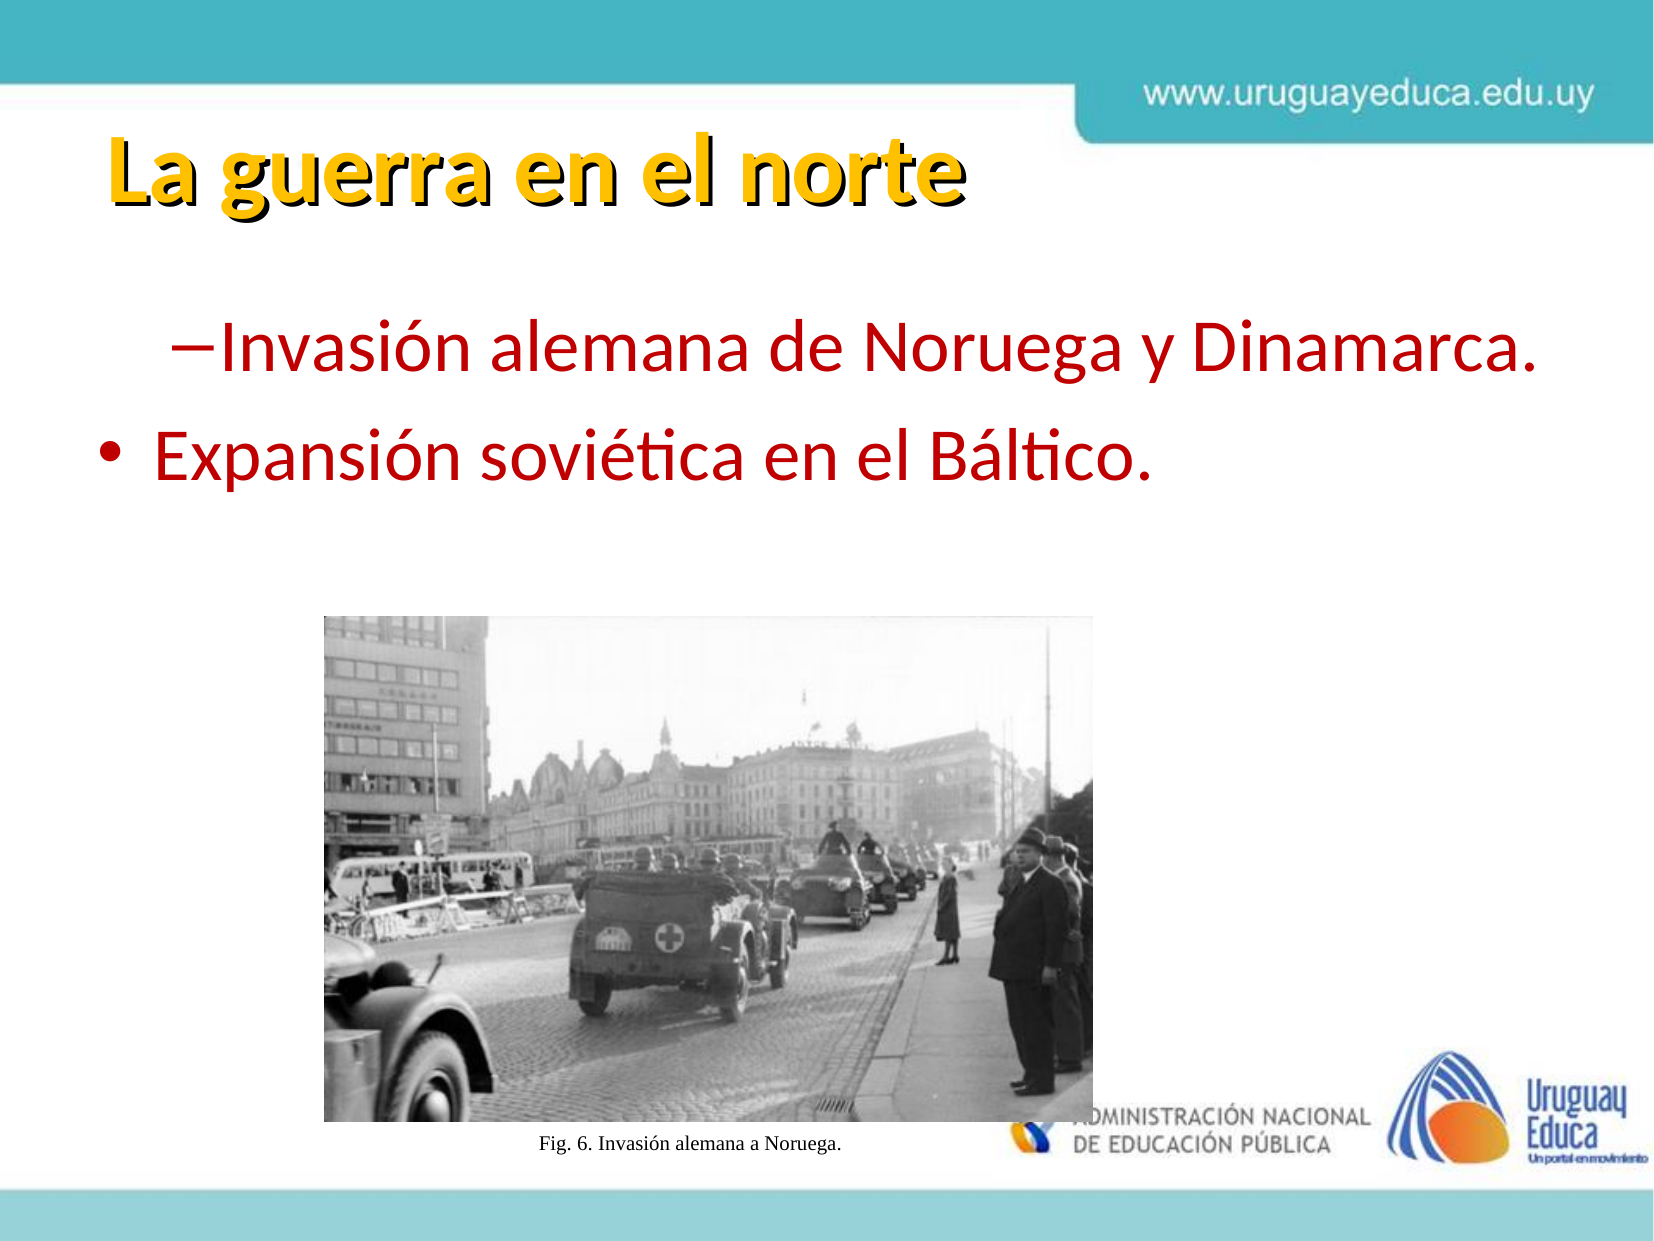

# La guerra en el norte
Invasión alemana de Noruega y Dinamarca.
Expansión soviética en el Báltico.
Fig. 6. Invasión alemana a Noruega.